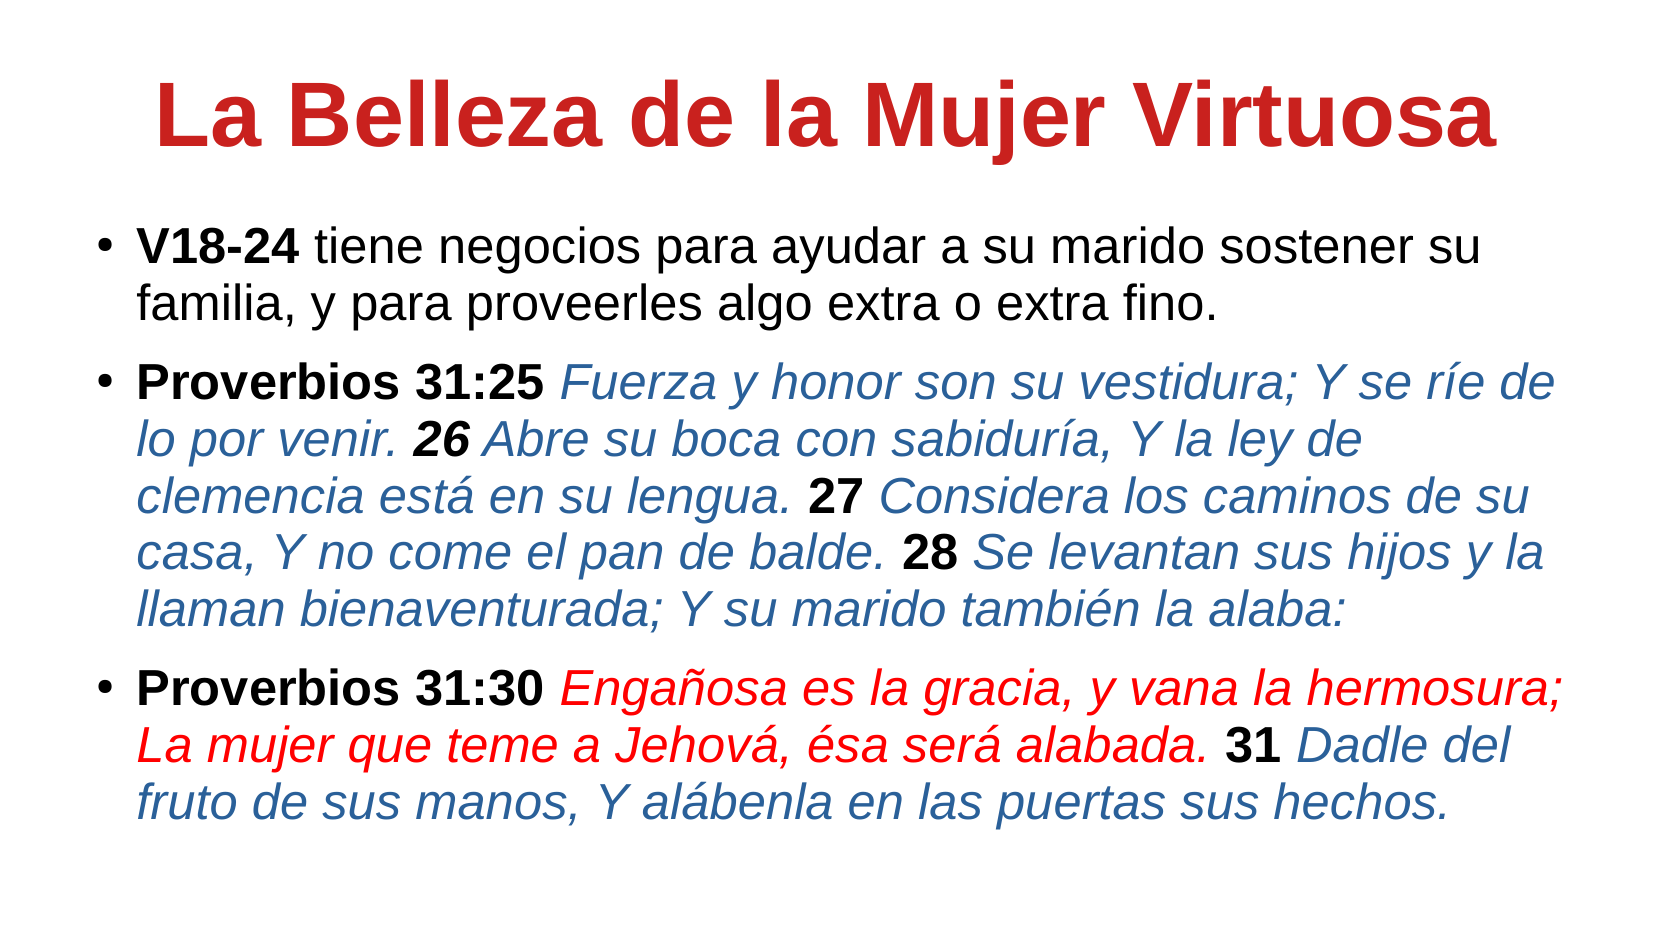

# La Belleza de la Mujer Virtuosa
V18-24 tiene negocios para ayudar a su marido sostener su familia, y para proveerles algo extra o extra fino.
Proverbios 31:25 Fuerza y honor son su vestidura; Y se ríe de lo por venir. 26 Abre su boca con sabiduría, Y la ley de clemencia está en su lengua. 27 Considera los caminos de su casa, Y no come el pan de balde. 28 Se levantan sus hijos y la llaman bienaventurada; Y su marido también la alaba:
Proverbios 31:30 Engañosa es la gracia, y vana la hermosura; La mujer que teme a Jehová, ésa será alabada. 31 Dadle del fruto de sus manos, Y alábenla en las puertas sus hechos.